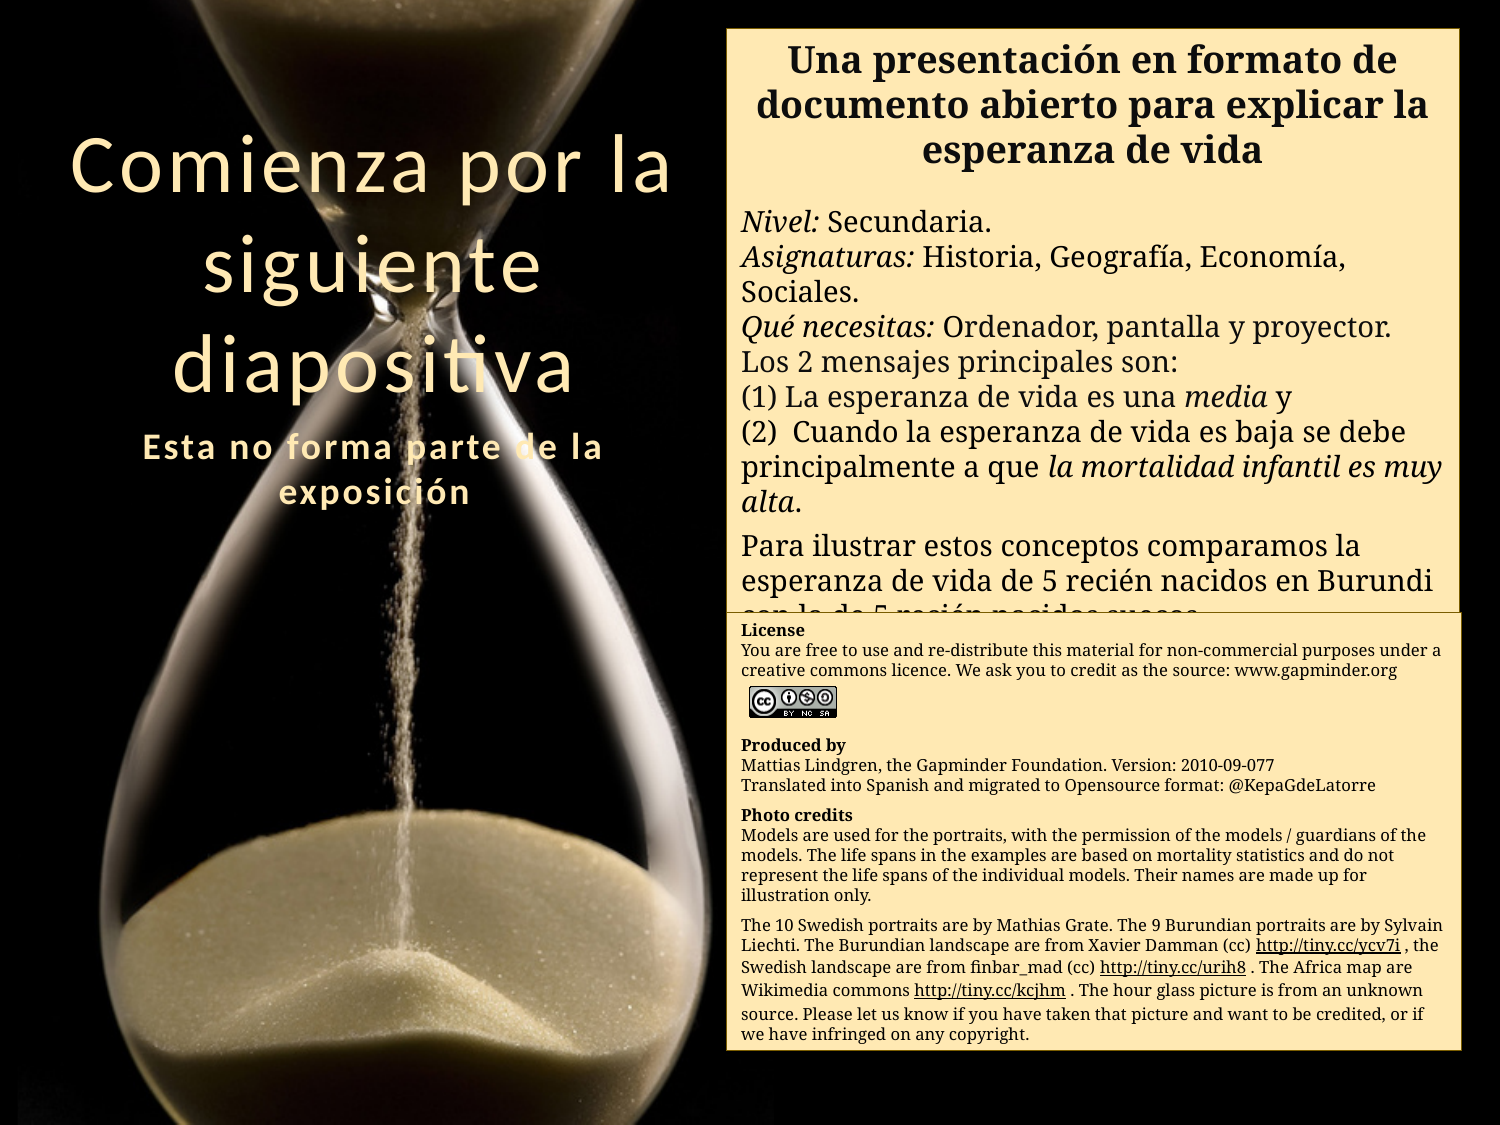

Una presentación en formato de documento abierto para explicar la esperanza de vida
Nivel: Secundaria.
Asignaturas: Historia, Geografía, Economía, Sociales.
Qué necesitas: Ordenador, pantalla y proyector.
Los 2 mensajes principales son:
(1) La esperanza de vida es una media y
(2) Cuando la esperanza de vida es baja se debe principalmente a que la mortalidad infantil es muy alta.
Para ilustrar estos conceptos comparamos la esperanza de vida de 5 recién nacidos en Burundi con la de 5 recién nacidos suecos.
El archivo original, instrucciones y más información:
www.gapminder.org/downloads/life-expectancy-ppt
Comienza por la siguiente diapositiva
Esta no forma parte de la exposición
License
You are free to use and re-distribute this material for non-commercial purposes under a creative commons licence. We ask you to credit as the source: www.gapminder.org
Produced by
Mattias Lindgren, the Gapminder Foundation. Version: 2010-09-077
Translated into Spanish and migrated to Opensource format: @KepaGdeLatorre
Photo credits
Models are used for the portraits, with the permission of the models / guardians of the models. The life spans in the examples are based on mortality statistics and do not represent the life spans of the individual models. Their names are made up for illustration only.
The 10 Swedish portraits are by Mathias Grate. The 9 Burundian portraits are by Sylvain Liechti. The Burundian landscape are from Xavier Damman (cc) http://tiny.cc/ycv7i , the Swedish landscape are from finbar_mad (cc) http://tiny.cc/urih8 . The Africa map are Wikimedia commons http://tiny.cc/kcjhm . The hour glass picture is from an unknown source. Please let us know if you have taken that picture and want to be credited, or if we have infringed on any copyright.